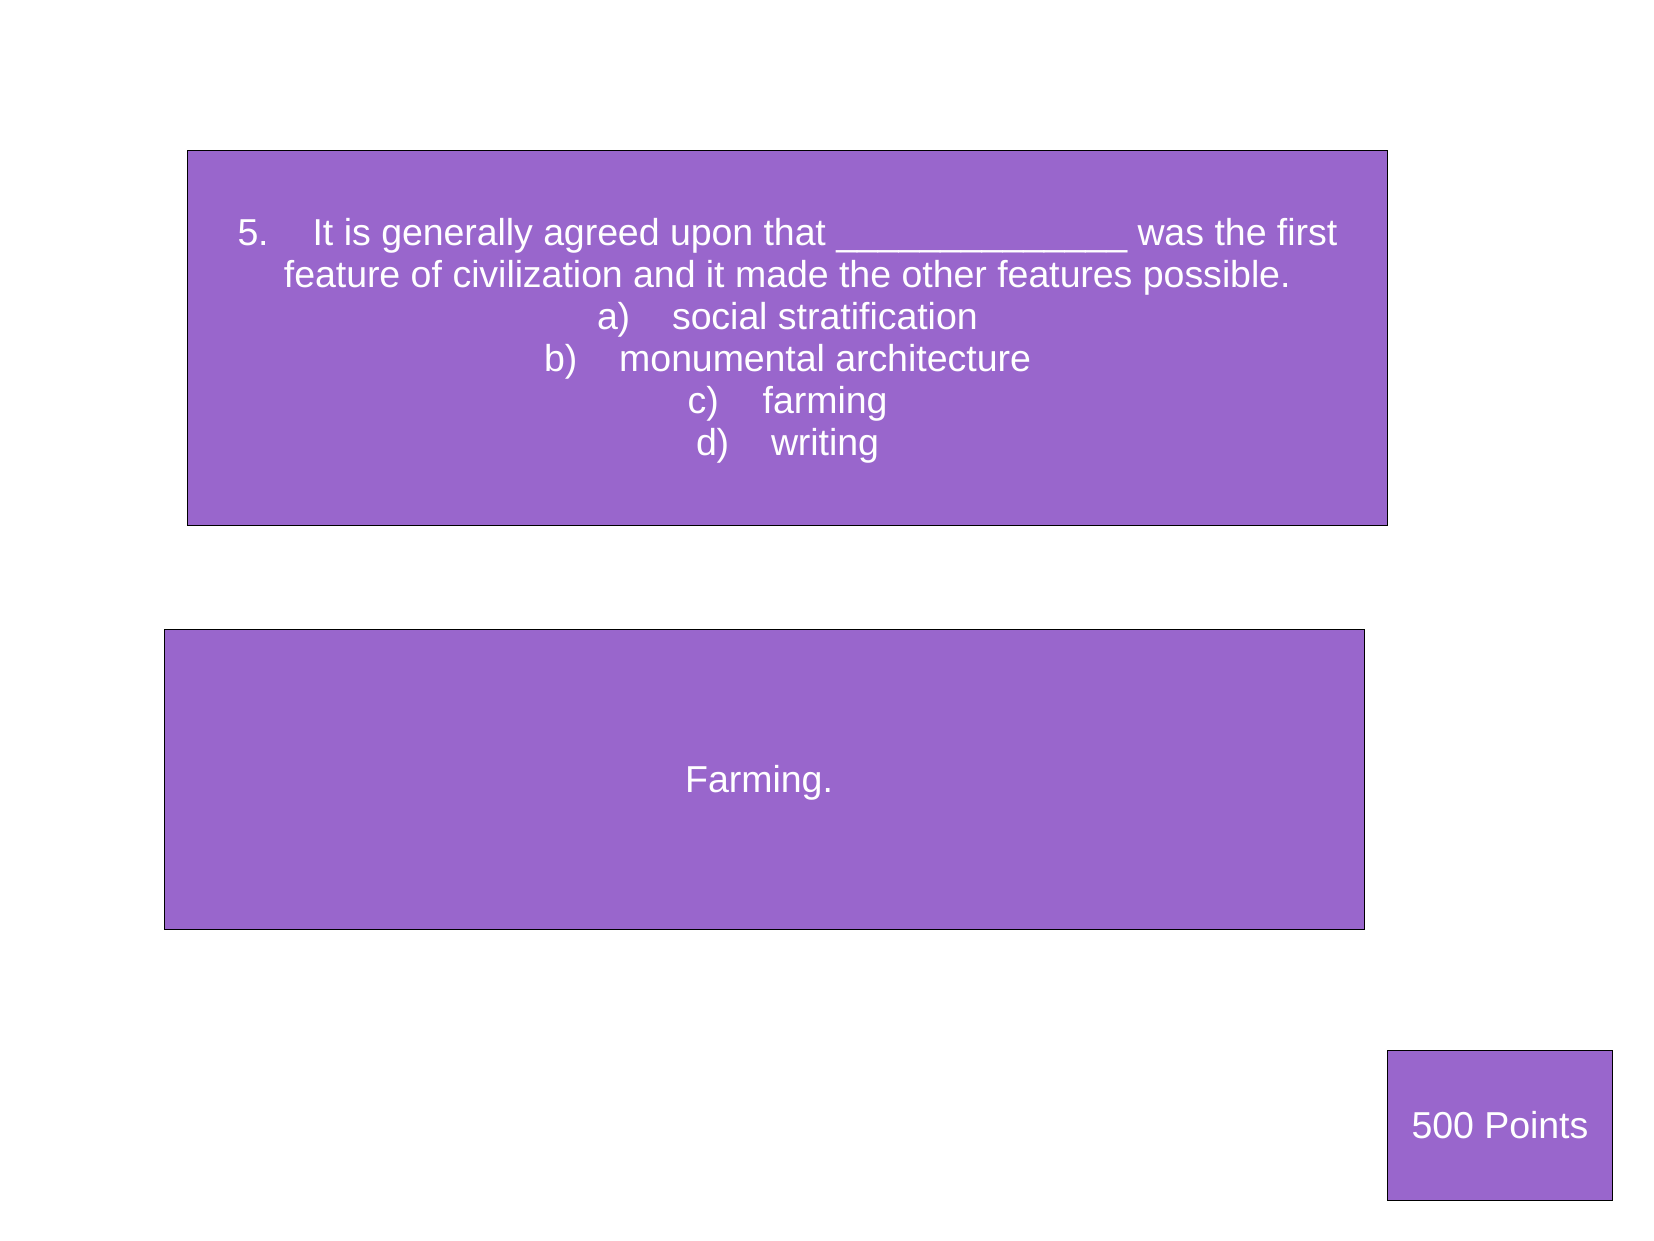

5.	It is generally agreed upon that ______________ was the first feature of civilization and it made the other features possible.
a)	social stratification
b)	monumental architecture
c)	farming
d)	writing
Farming.
500 Points